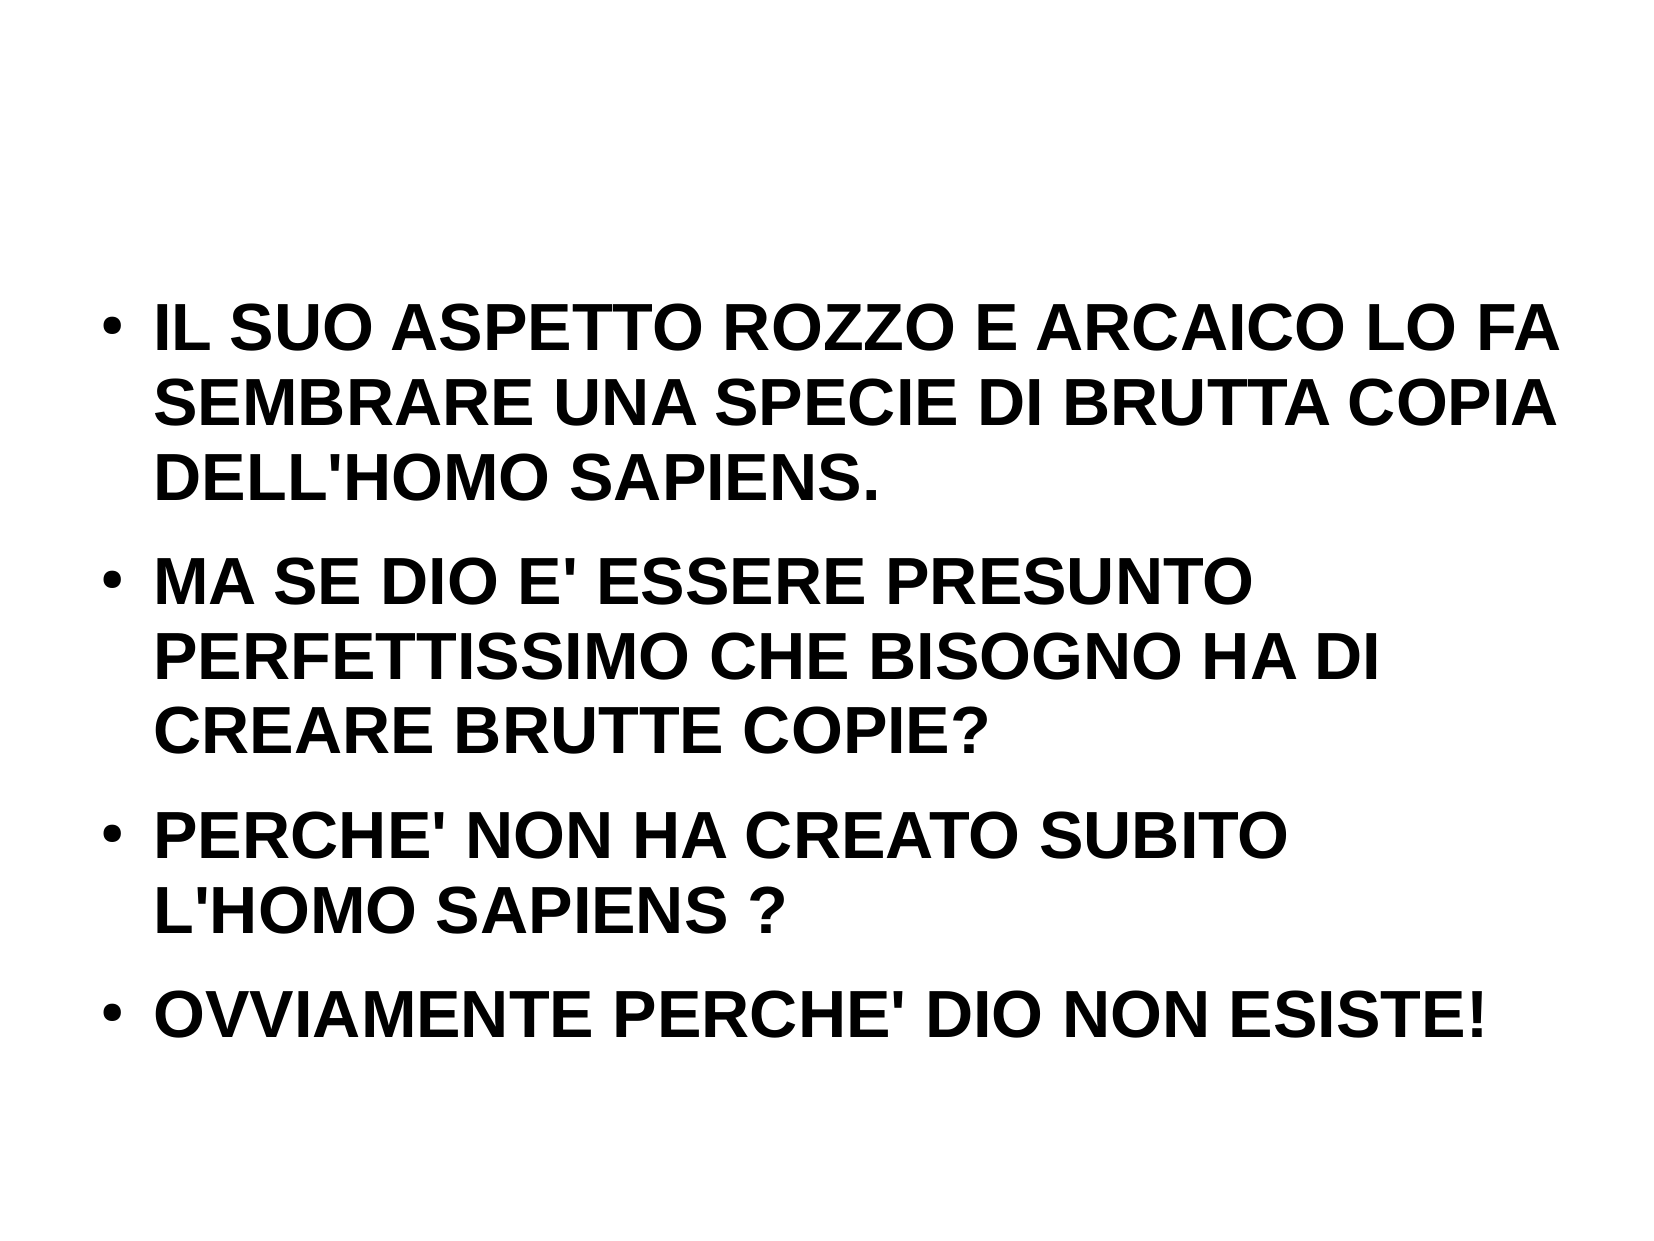

#
IL SUO ASPETTO ROZZO E ARCAICO LO FA SEMBRARE UNA SPECIE DI BRUTTA COPIA DELL'HOMO SAPIENS.
MA SE DIO E' ESSERE PRESUNTO PERFETTISSIMO CHE BISOGNO HA DI CREARE BRUTTE COPIE?
PERCHE' NON HA CREATO SUBITO L'HOMO SAPIENS ?
OVVIAMENTE PERCHE' DIO NON ESISTE!